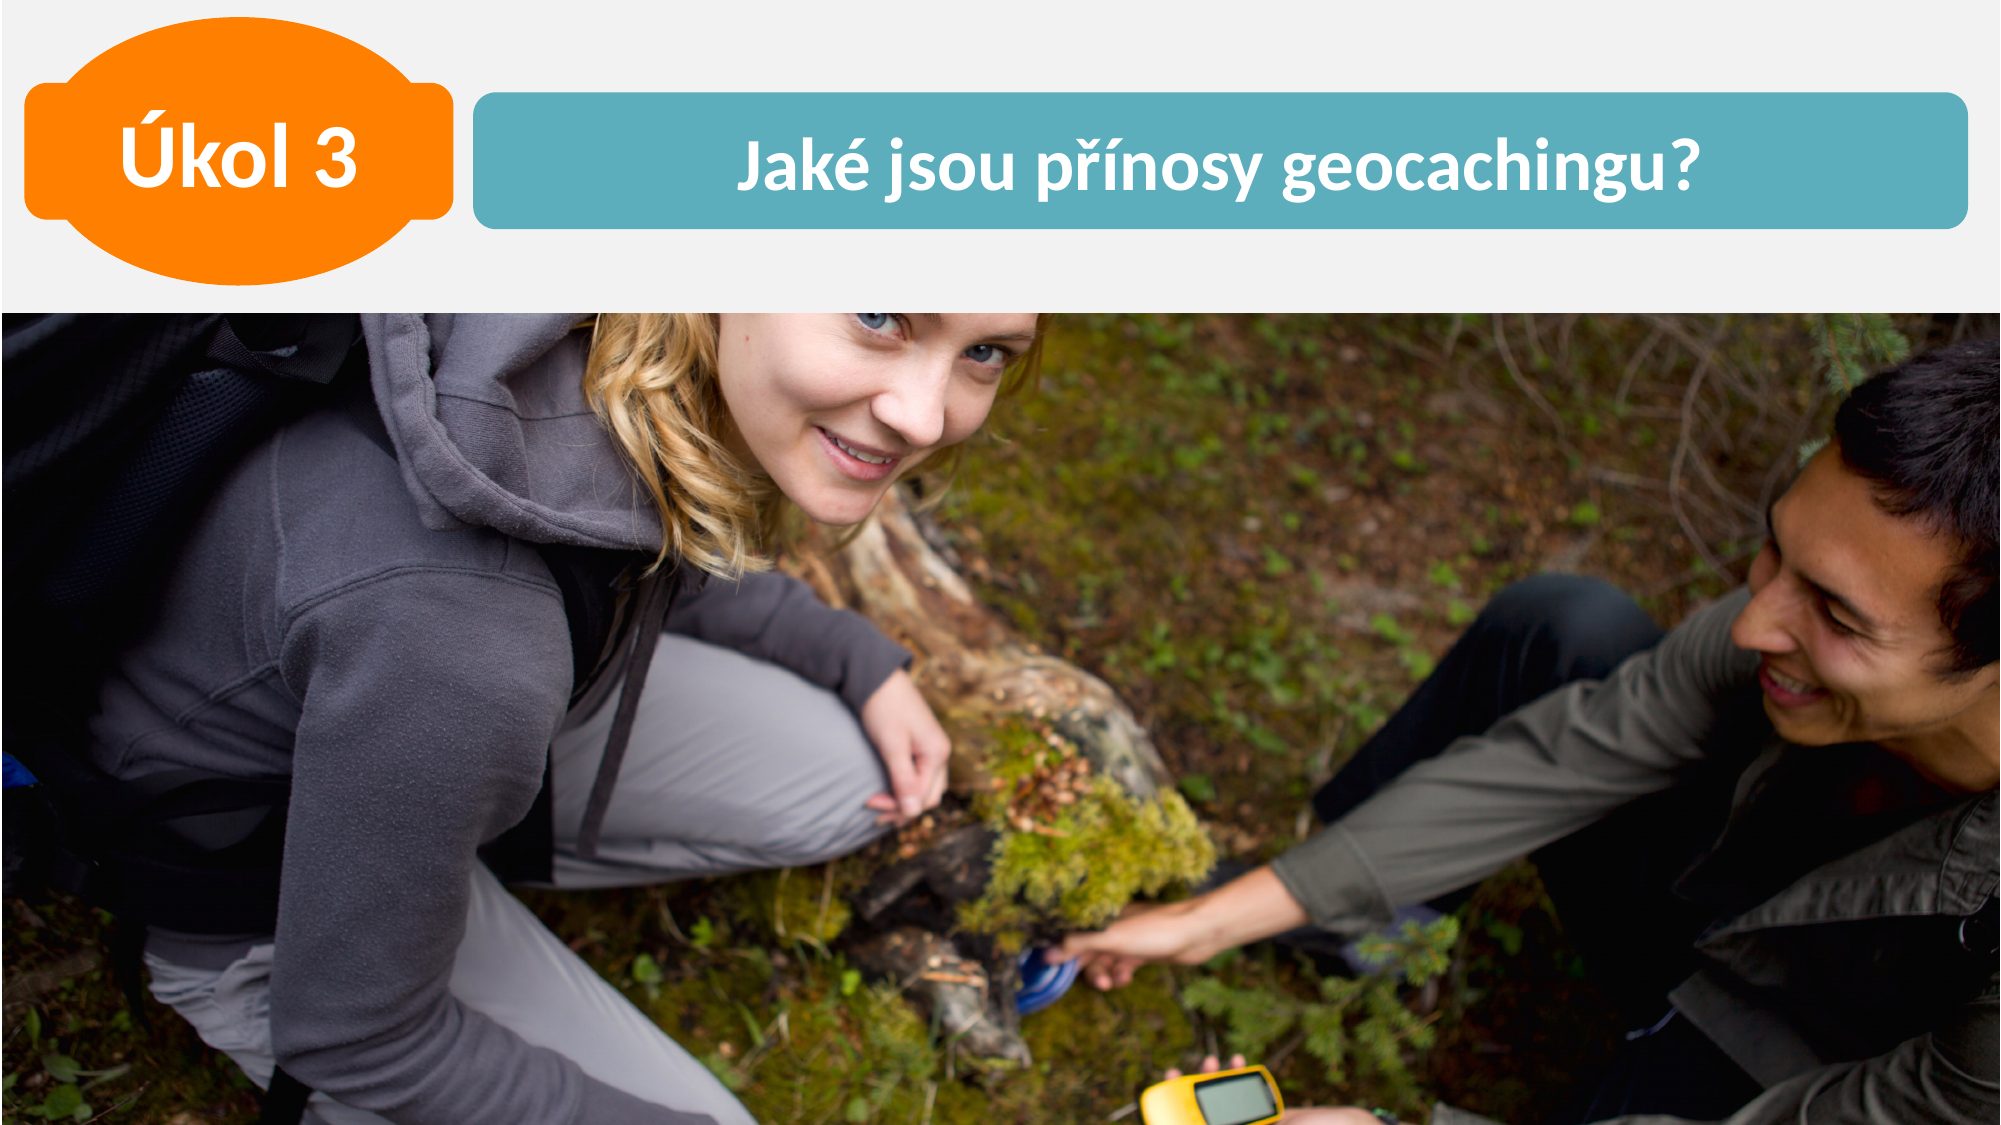

Úkol 3
Úkol č. 1
Jaké jsou přínosy geocachingu?